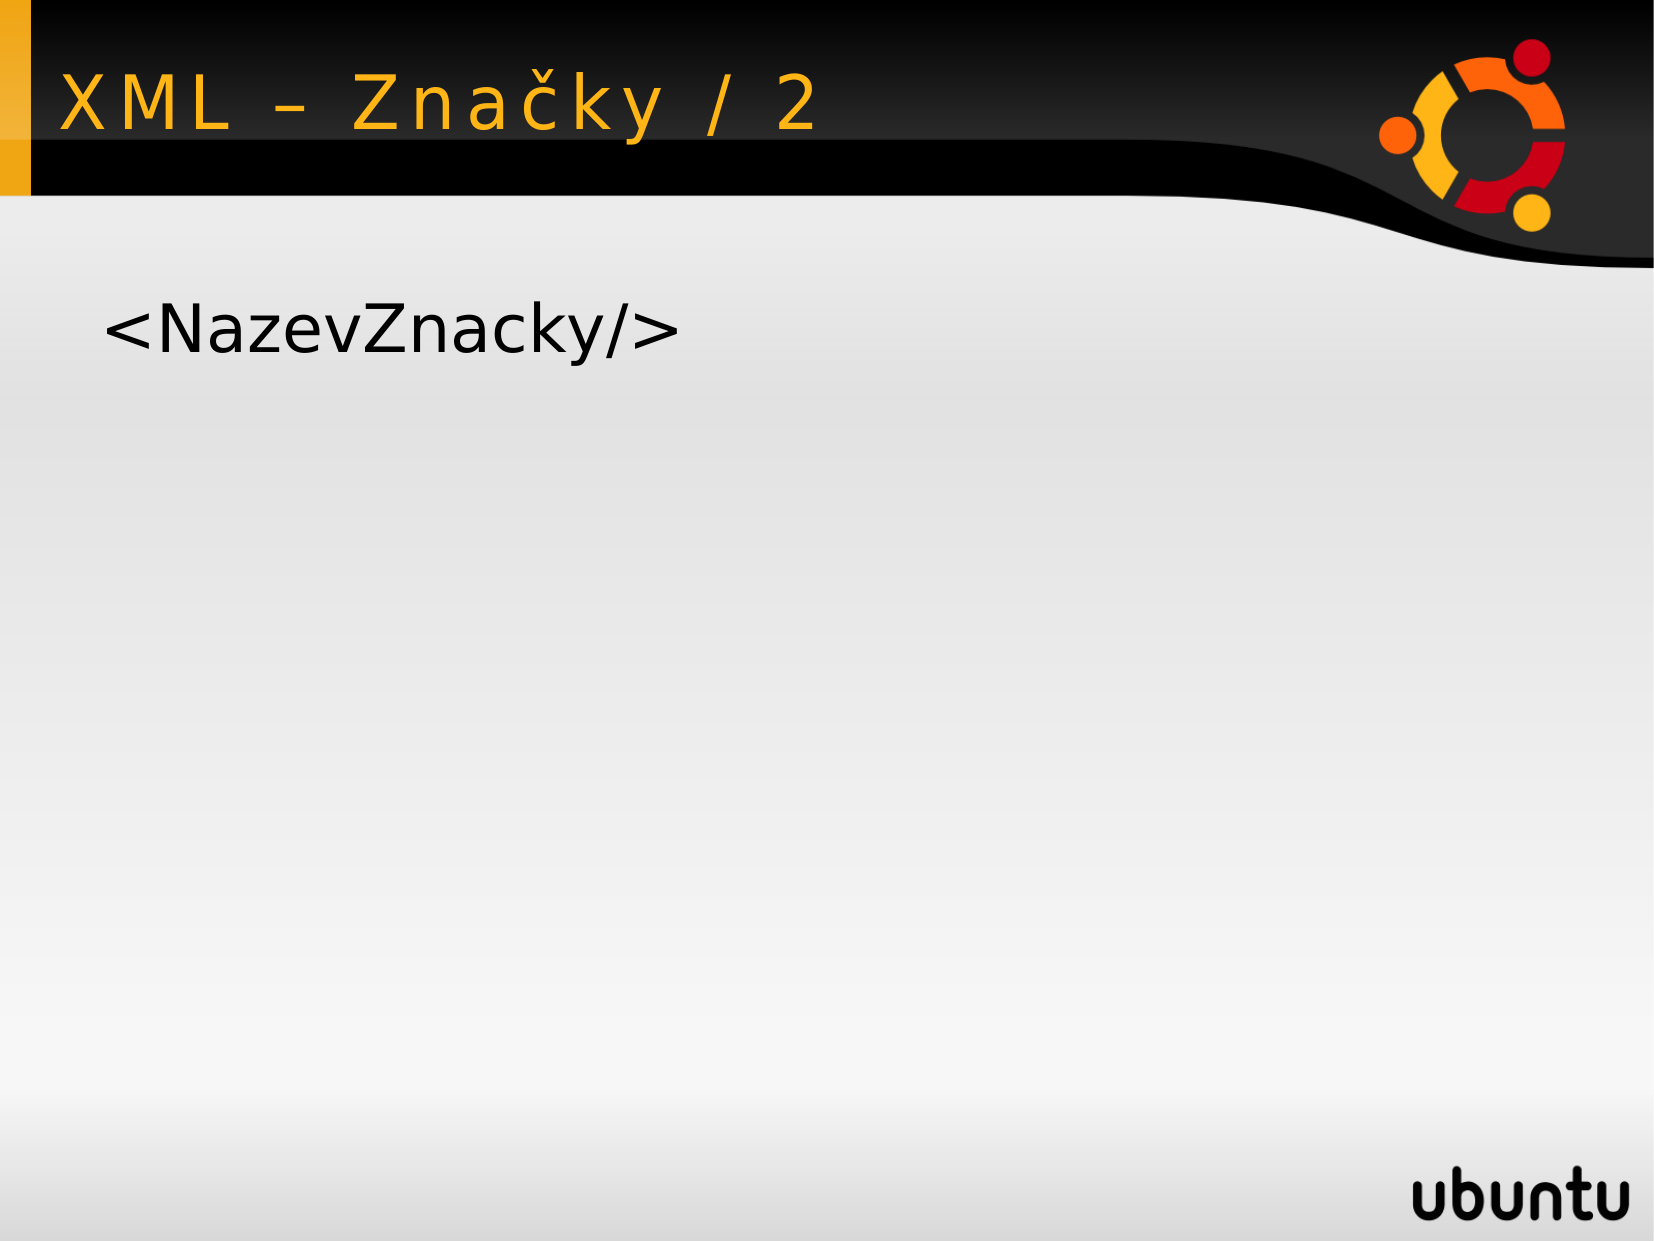

# XML – Značky / 2
<NazevZnacky/>